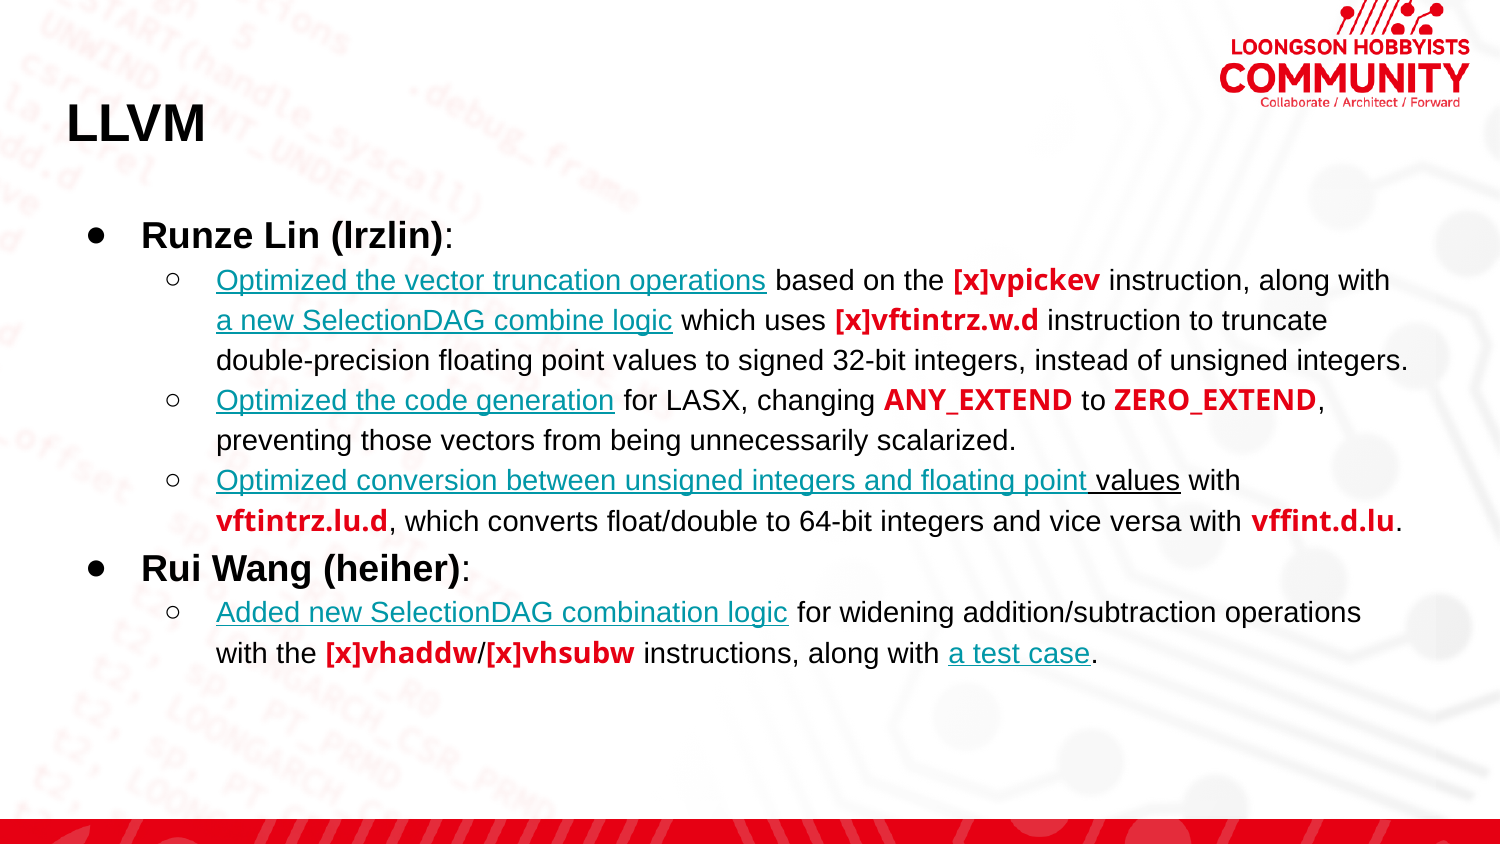

# LLVM
Runze Lin (lrzlin):
Optimized the vector truncation operations based on the [x]vpickev instruction, along with a new SelectionDAG combine logic which uses [x]vftintrz.w.d instruction to truncate double-precision floating point values to signed 32-bit integers, instead of unsigned integers.
Optimized the code generation for LASX, changing ANY_EXTEND to ZERO_EXTEND, preventing those vectors from being unnecessarily scalarized.
Optimized conversion between unsigned integers and floating point values with vftintrz.lu.d, which converts float/double to 64-bit integers and vice versa with vffint.d.lu.
Rui Wang (heiher):
Added new SelectionDAG combination logic for widening addition/subtraction operations with the [x]vhaddw/[x]vhsubw instructions, along with a test case.